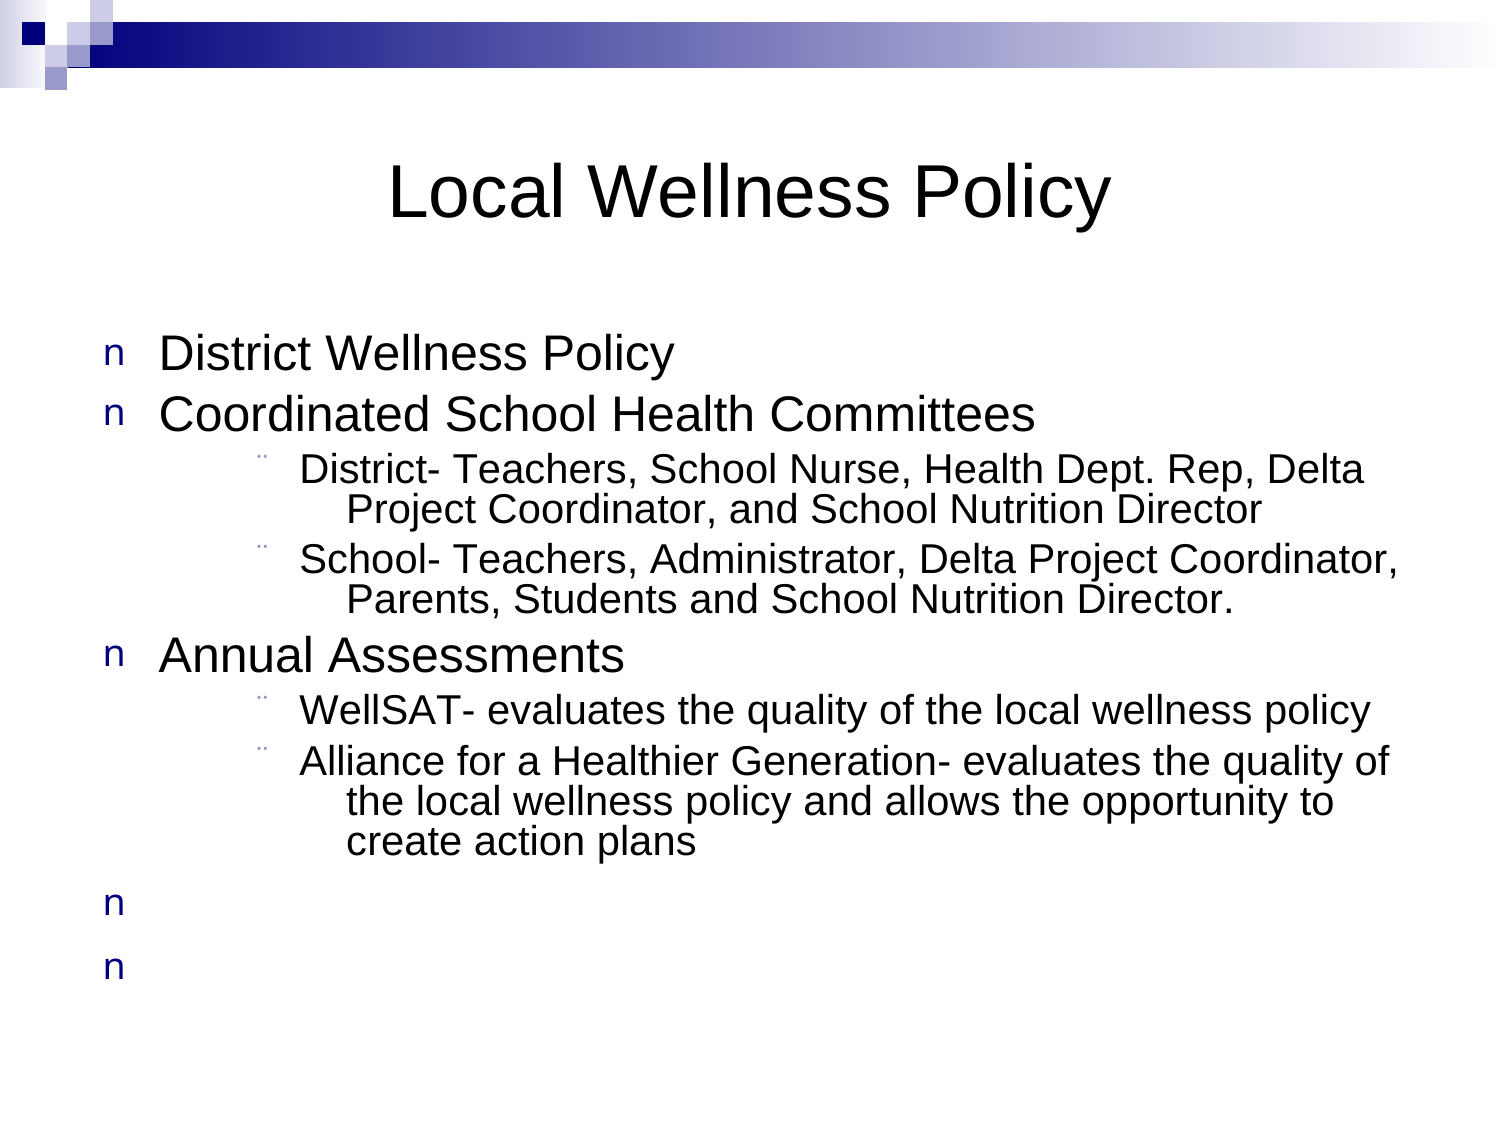

# Local Wellness Policy
District Wellness Policy
Coordinated School Health Committees
District- Teachers, School Nurse, Health Dept. Rep, Delta Project Coordinator, and School Nutrition Director
School- Teachers, Administrator, Delta Project Coordinator, Parents, Students and School Nutrition Director.
Annual Assessments
WellSAT- evaluates the quality of the local wellness policy
Alliance for a Healthier Generation- evaluates the quality of the local wellness policy and allows the opportunity to create action plans